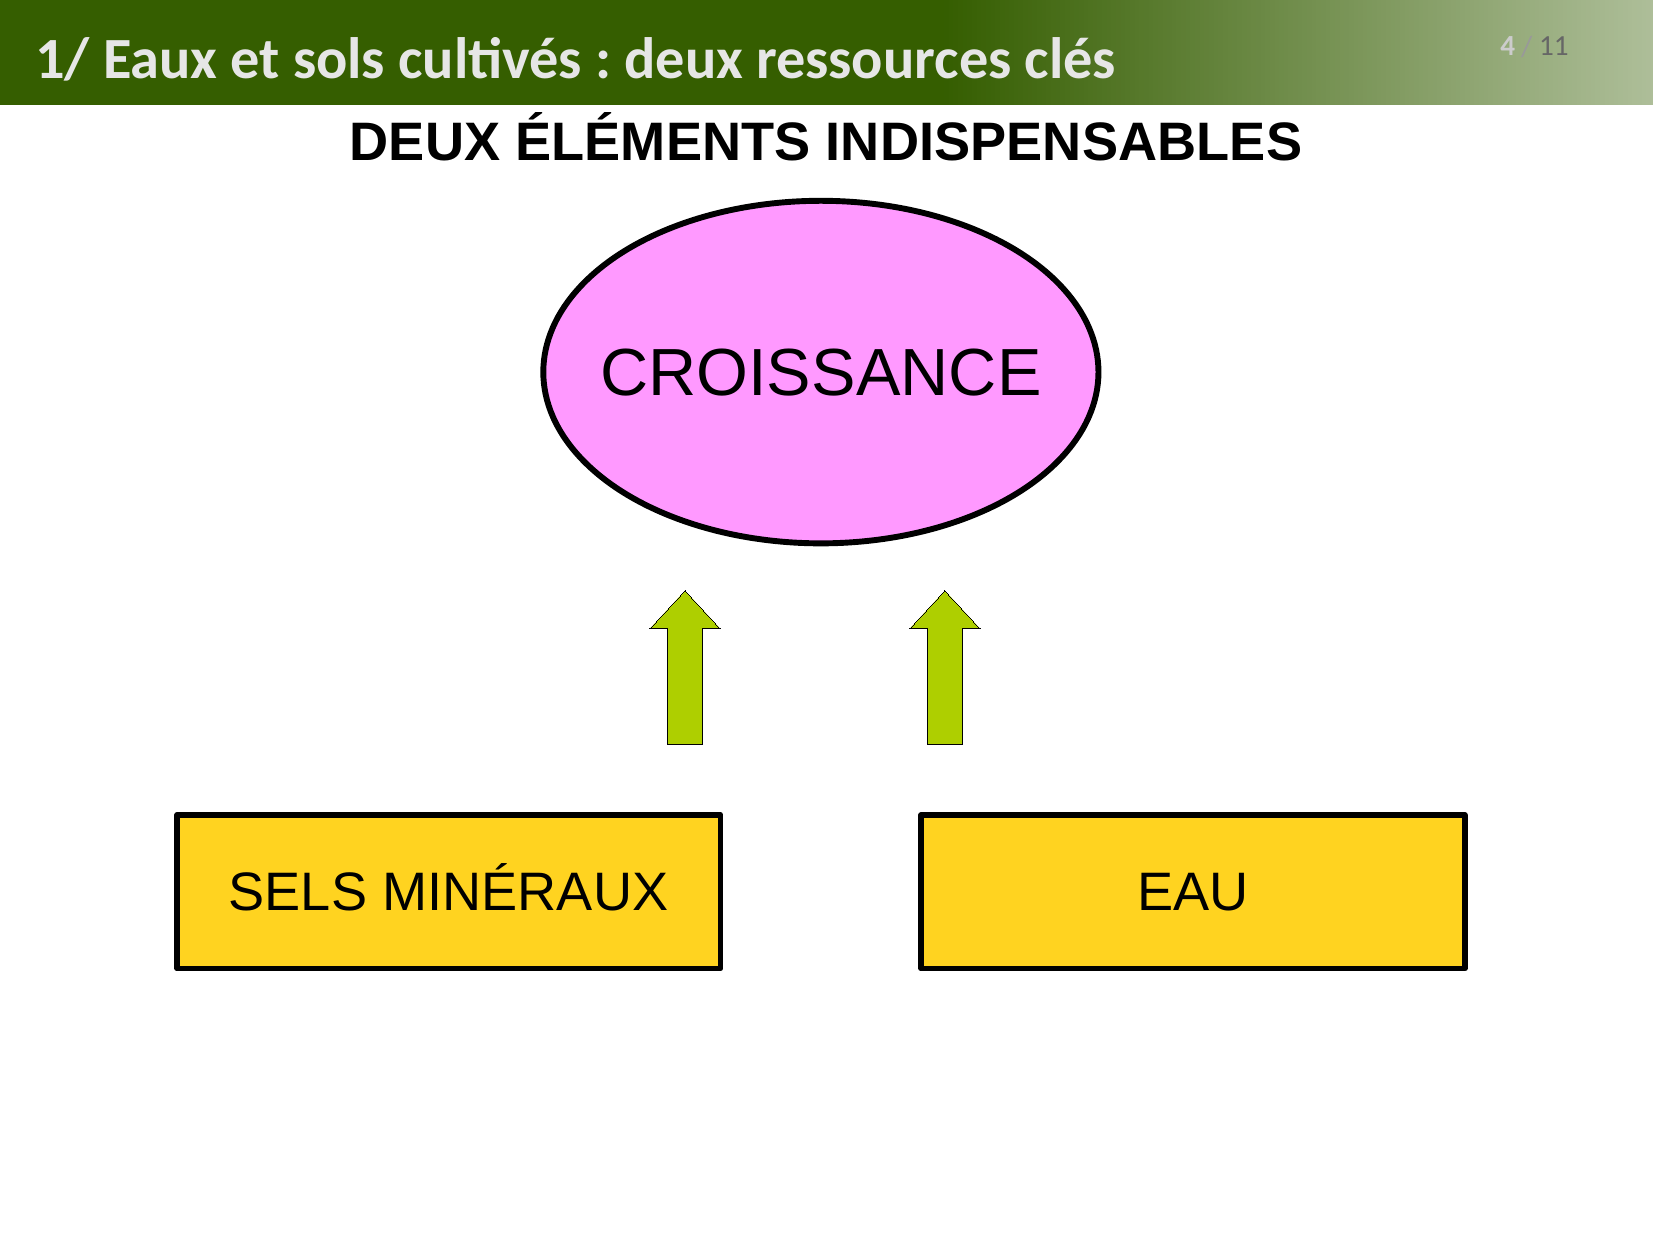

# 1/ Eaux et sols cultivés : deux ressources clés
DEUX ÉLÉMENTS INDISPENSABLES
CROISSANCE
SELS MINÉRAUX
EAU